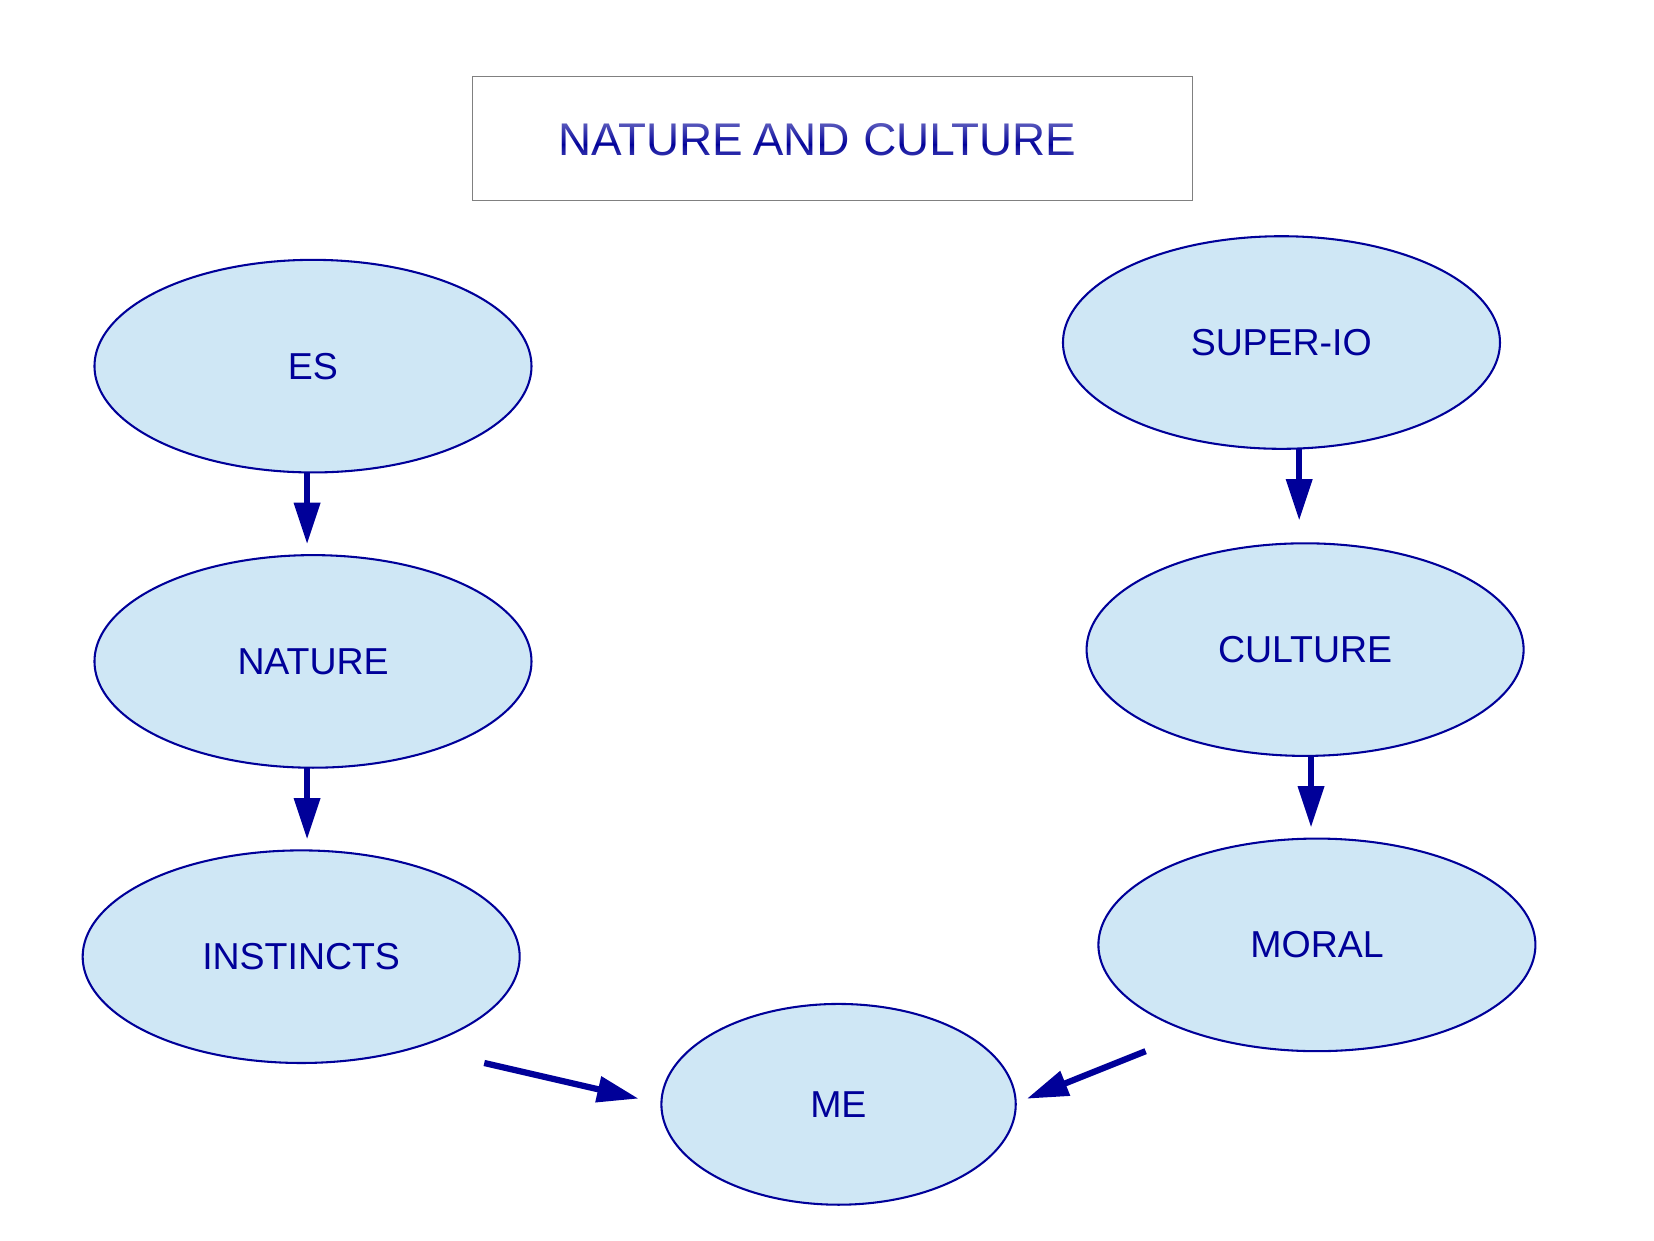

NATURE AND CULTURE
SUPER-IO
ES
CULTURE
NATURE
MORAL
INSTINCTS
ME